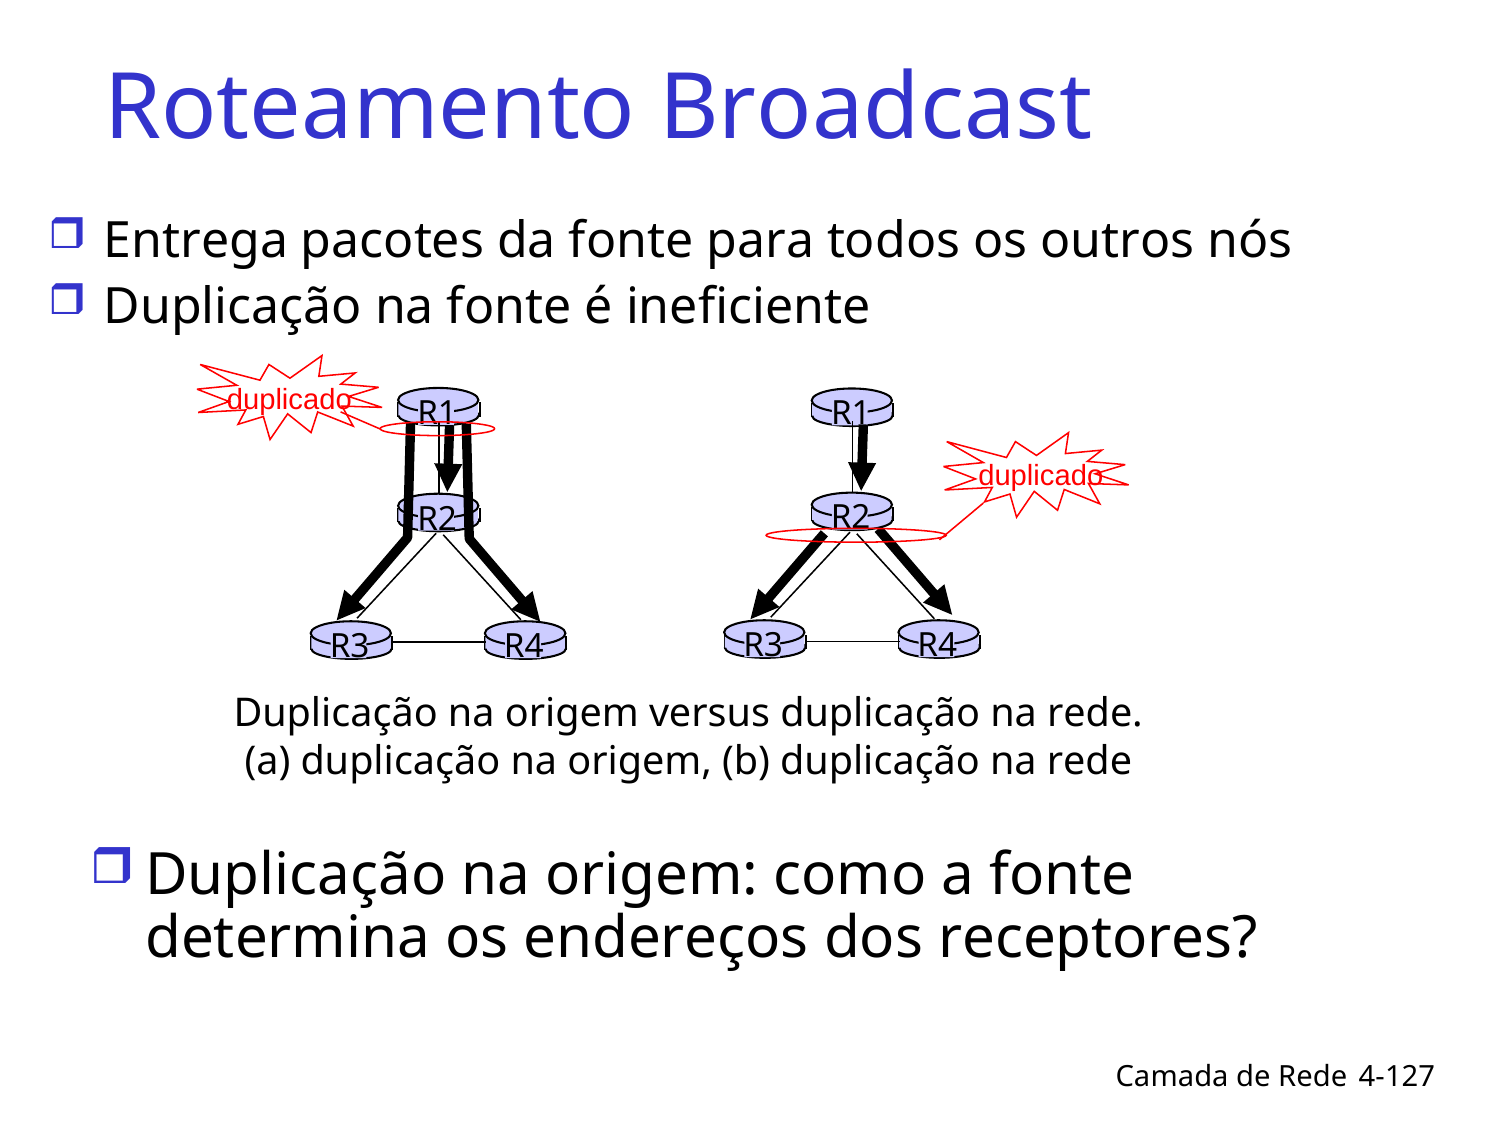

Roteamento Broadcast
Entrega pacotes da fonte para todos os outros nós
Duplicação na fonte é ineficiente
duplicado
R1
R1
duplicado
R2
R2
R3
R4
R3
R4
 Duplicação na origem versus duplicação na rede.
(a) duplicação na origem, (b) duplicação na rede
Duplicação na origem: como a fonte determina os endereços dos receptores?
Camada de Rede